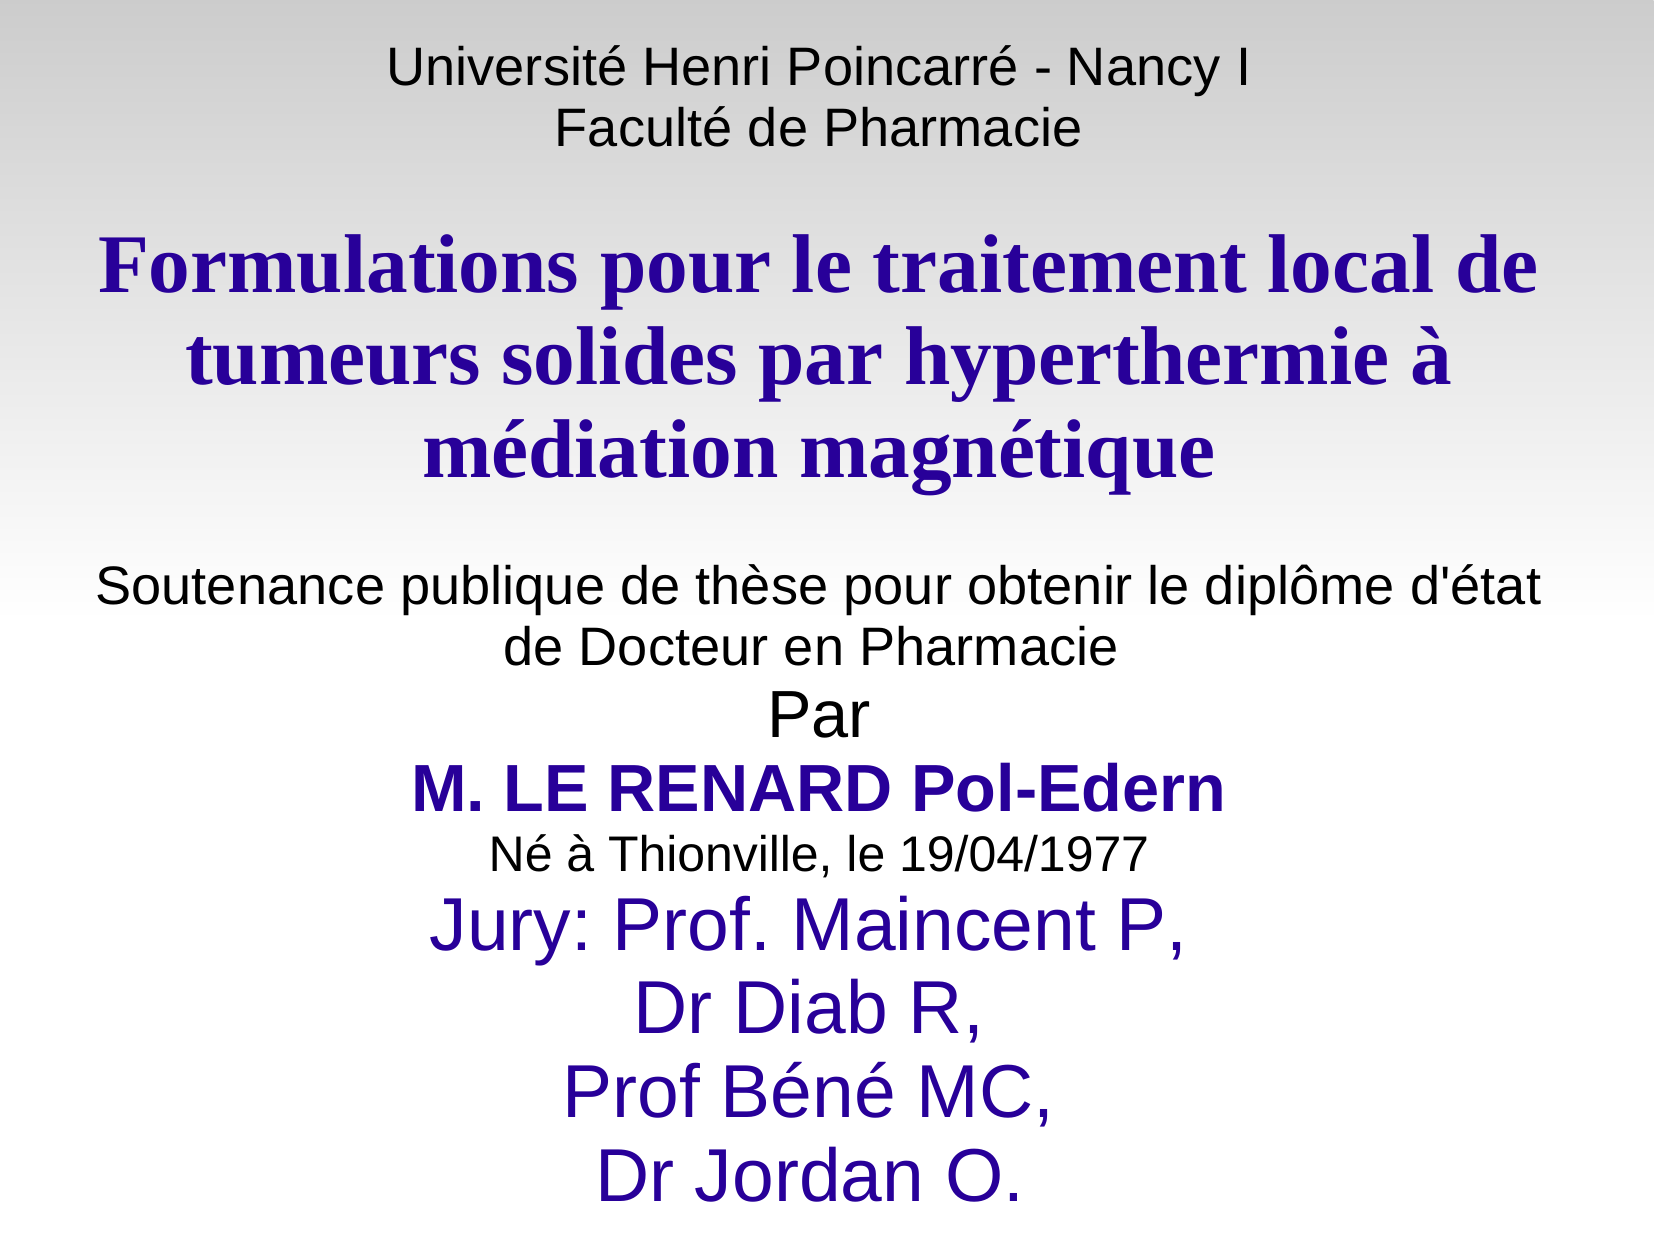

Université Henri Poincarré - Nancy I
Faculté de Pharmacie
Formulations pour le traitement local de tumeurs solides par hyperthermie à médiation magnétique
Soutenance publique de thèse pour obtenir le diplôme d'état de Docteur en Pharmacie
Par
 M. LE RENARD Pol-Edern
Né à Thionville, le 19/04/1977
Jury: Prof. Maincent P,
Dr Diab R,
Prof Béné MC,
Dr Jordan O.